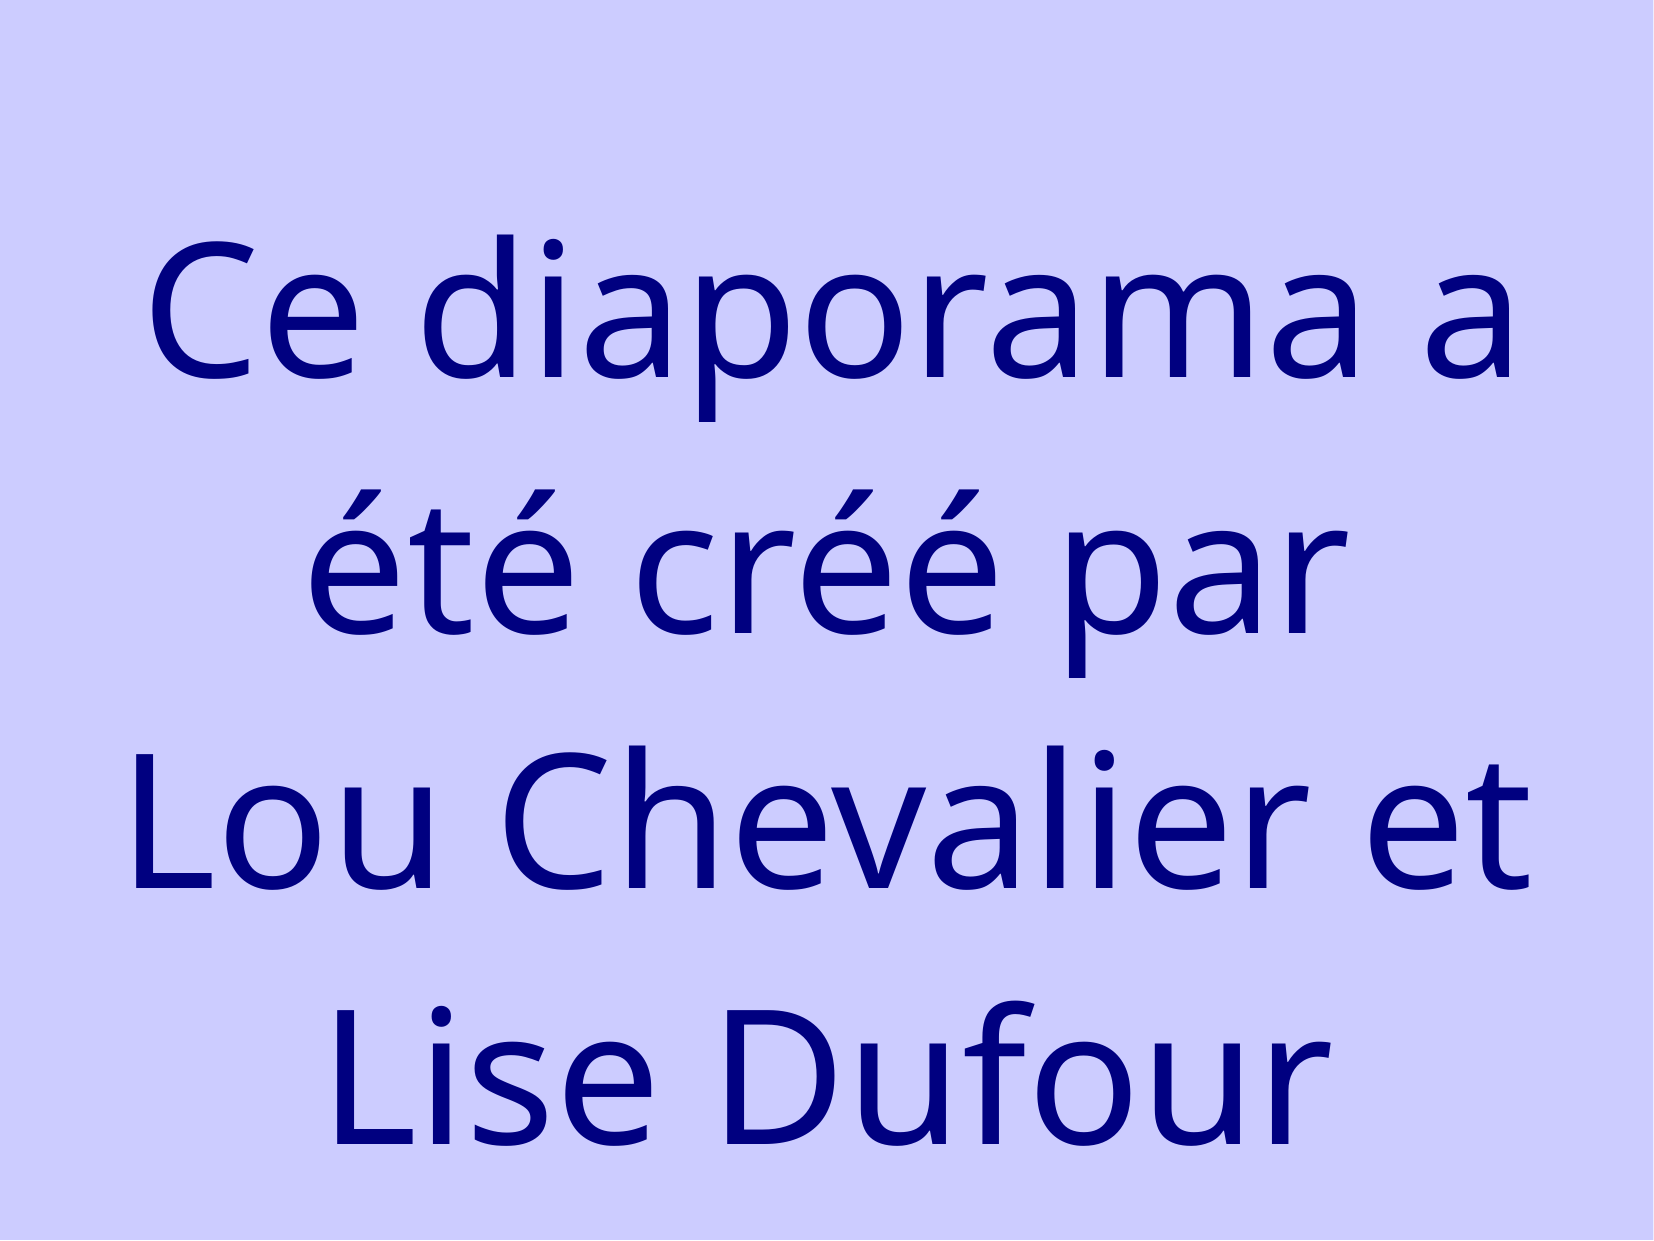

# Ce diaporama a été créé par Lou Chevalier et Lise Dufour